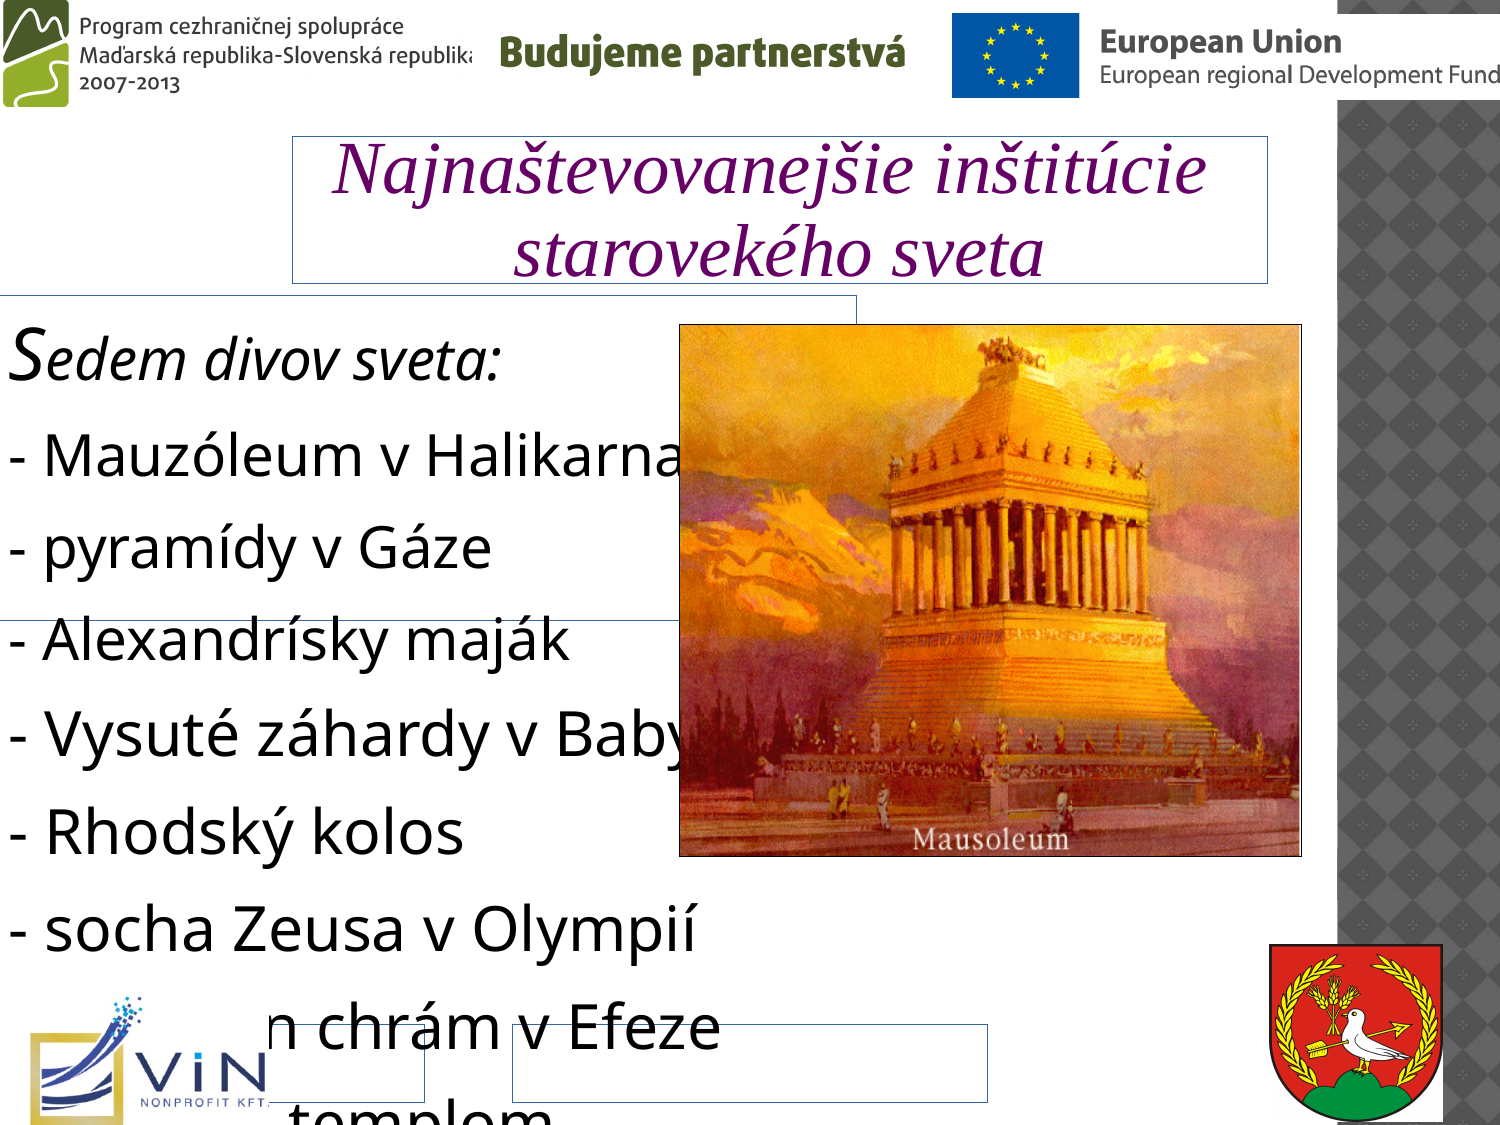

# Najnaštevovanejšie inštitúcie starovekého sveta
Sedem divov sveta:
- Mauzóleum v Halikarnase
- pyramídy v Gáze
- Alexandrísky maják
- Vysuté záhardy v Babylóne
- Rhodský kolos
- socha Zeusa v Olympií
Artemidin chrám v Efeze
- Artemis templom Epheszuszban